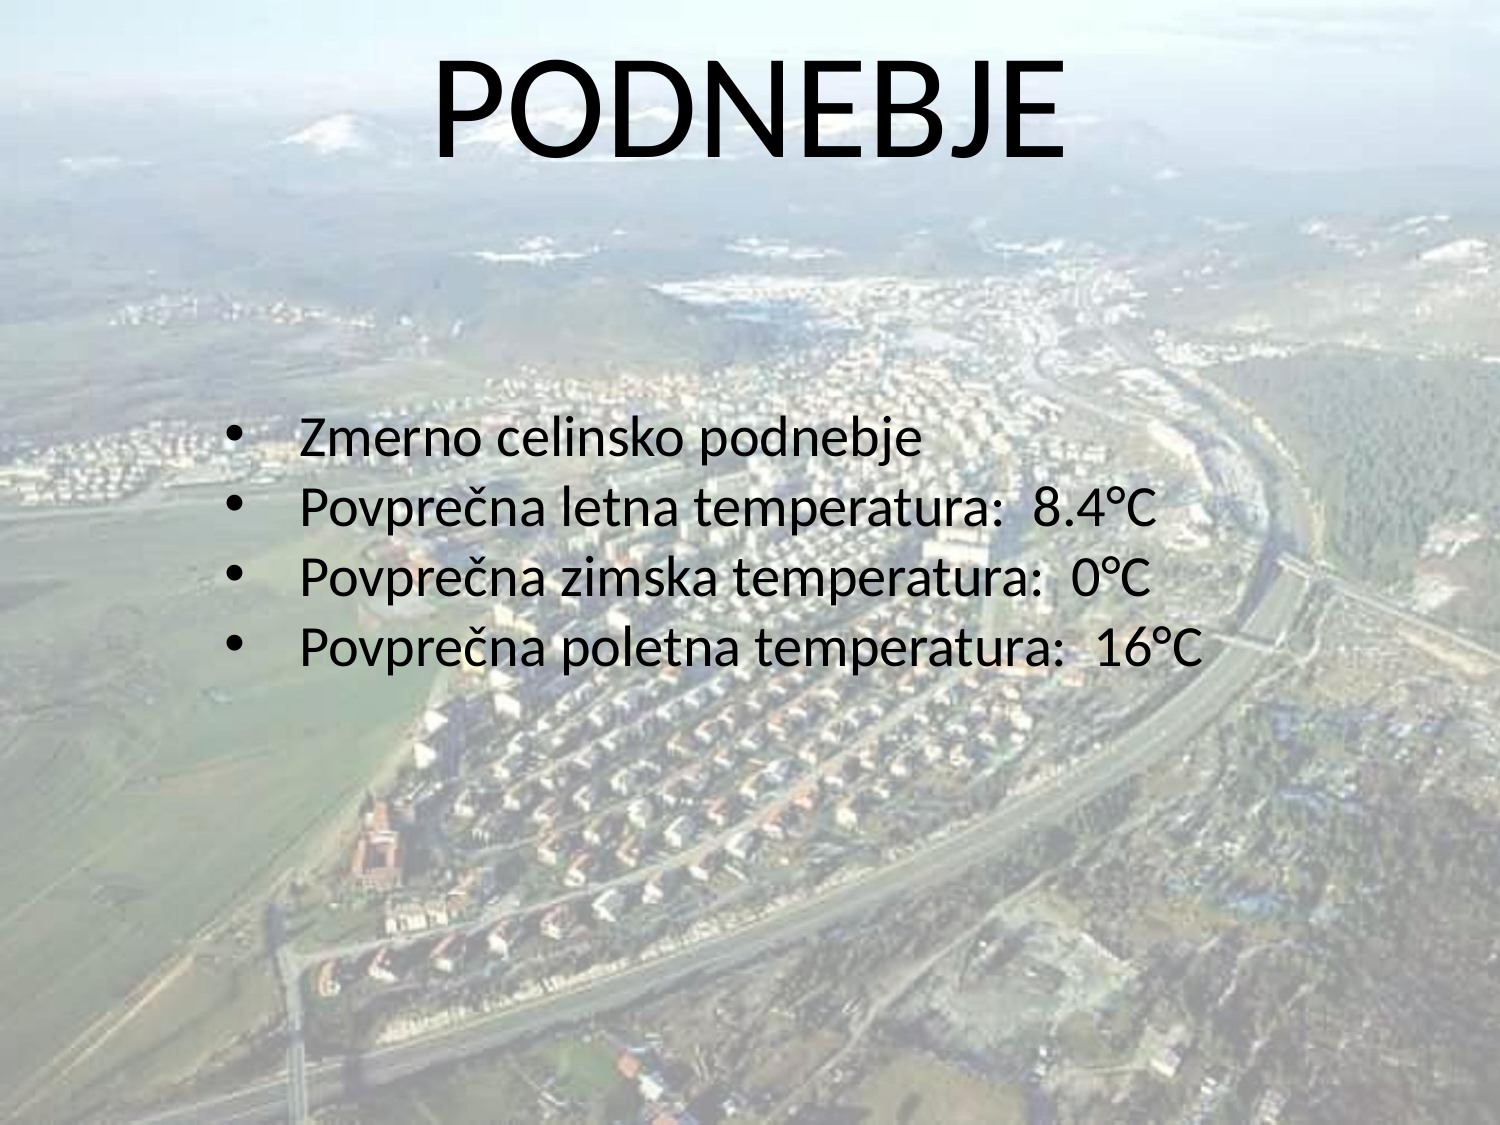

PODNEBJE
Zmerno celinsko podnebje
Povprečna letna temperatura: 8.4°C
Povprečna zimska temperatura: 0°C
Povprečna poletna temperatura: 16°C